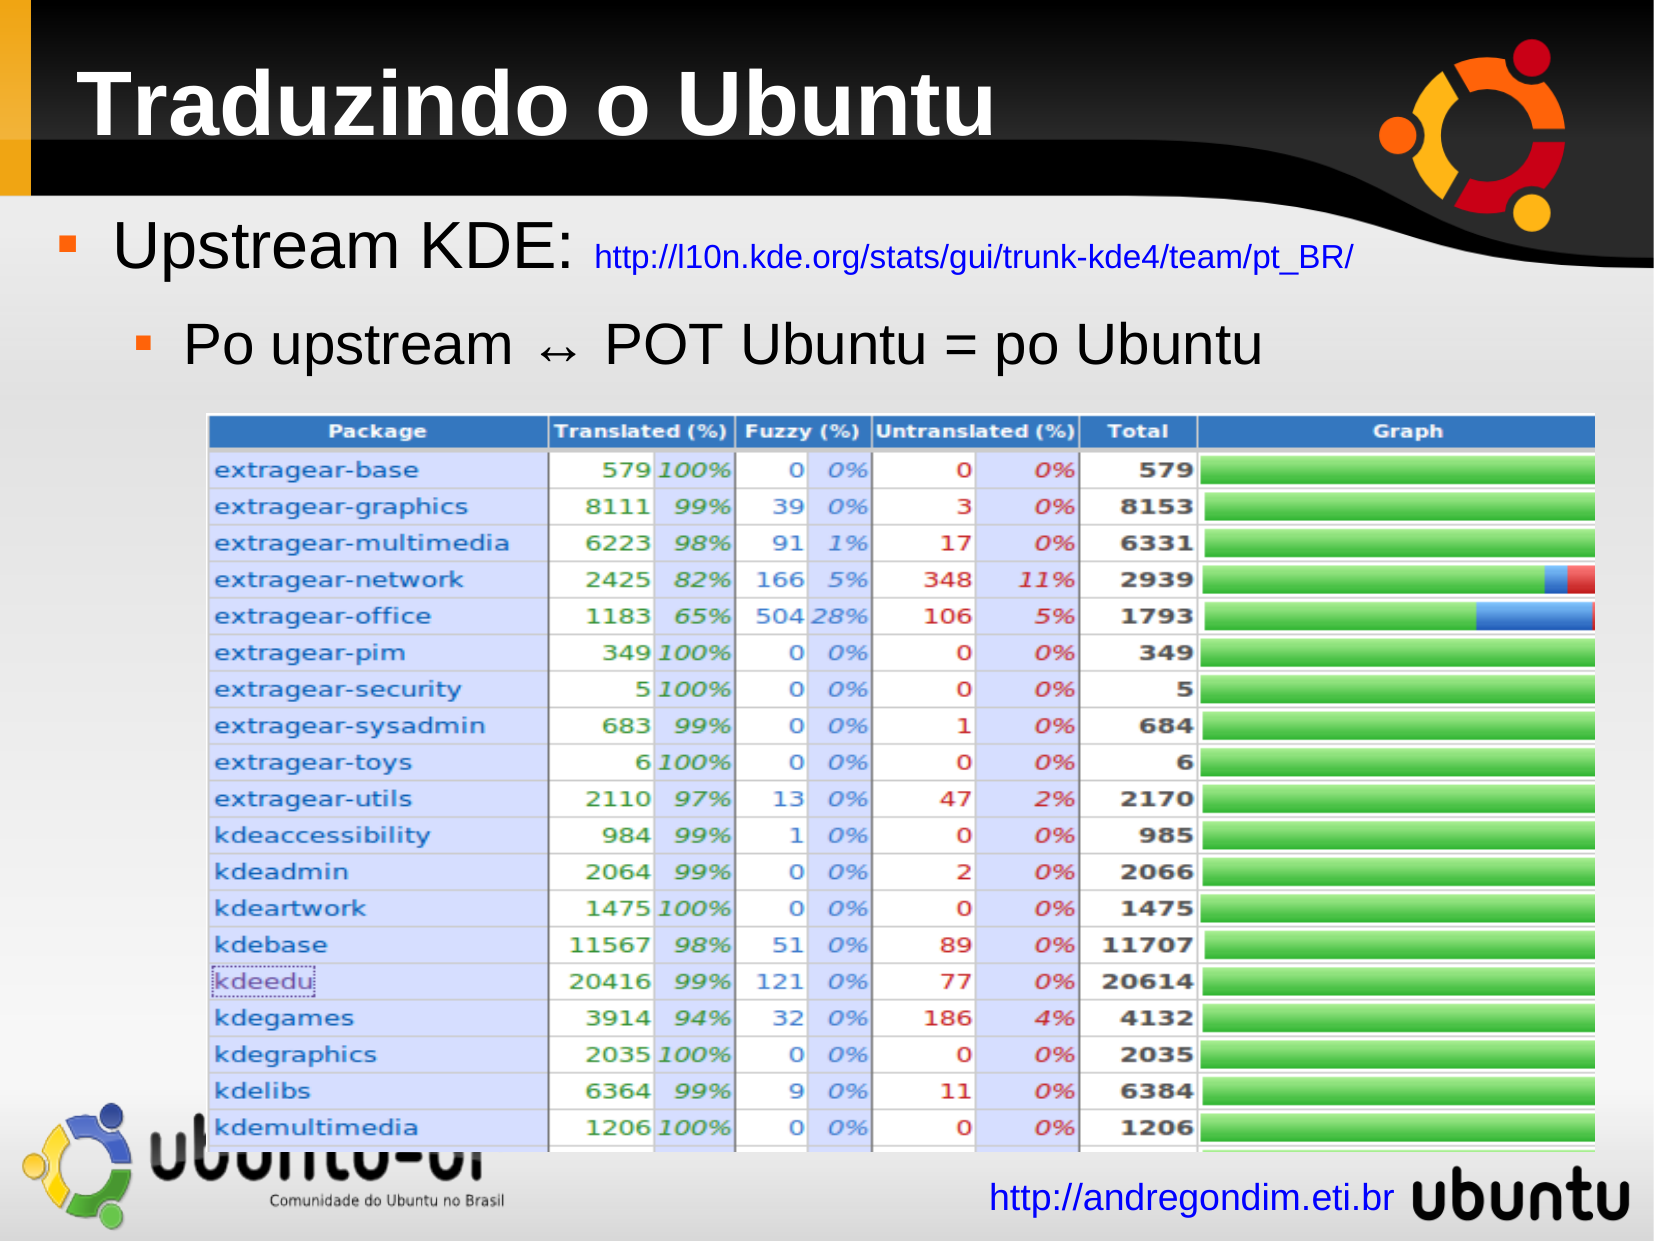

# Traduzindo o Ubuntu
Upstream KDE: http://l10n.kde.org/stats/gui/trunk-kde4/team/pt_BR/
Po upstream ↔ POT Ubuntu = po Ubuntu